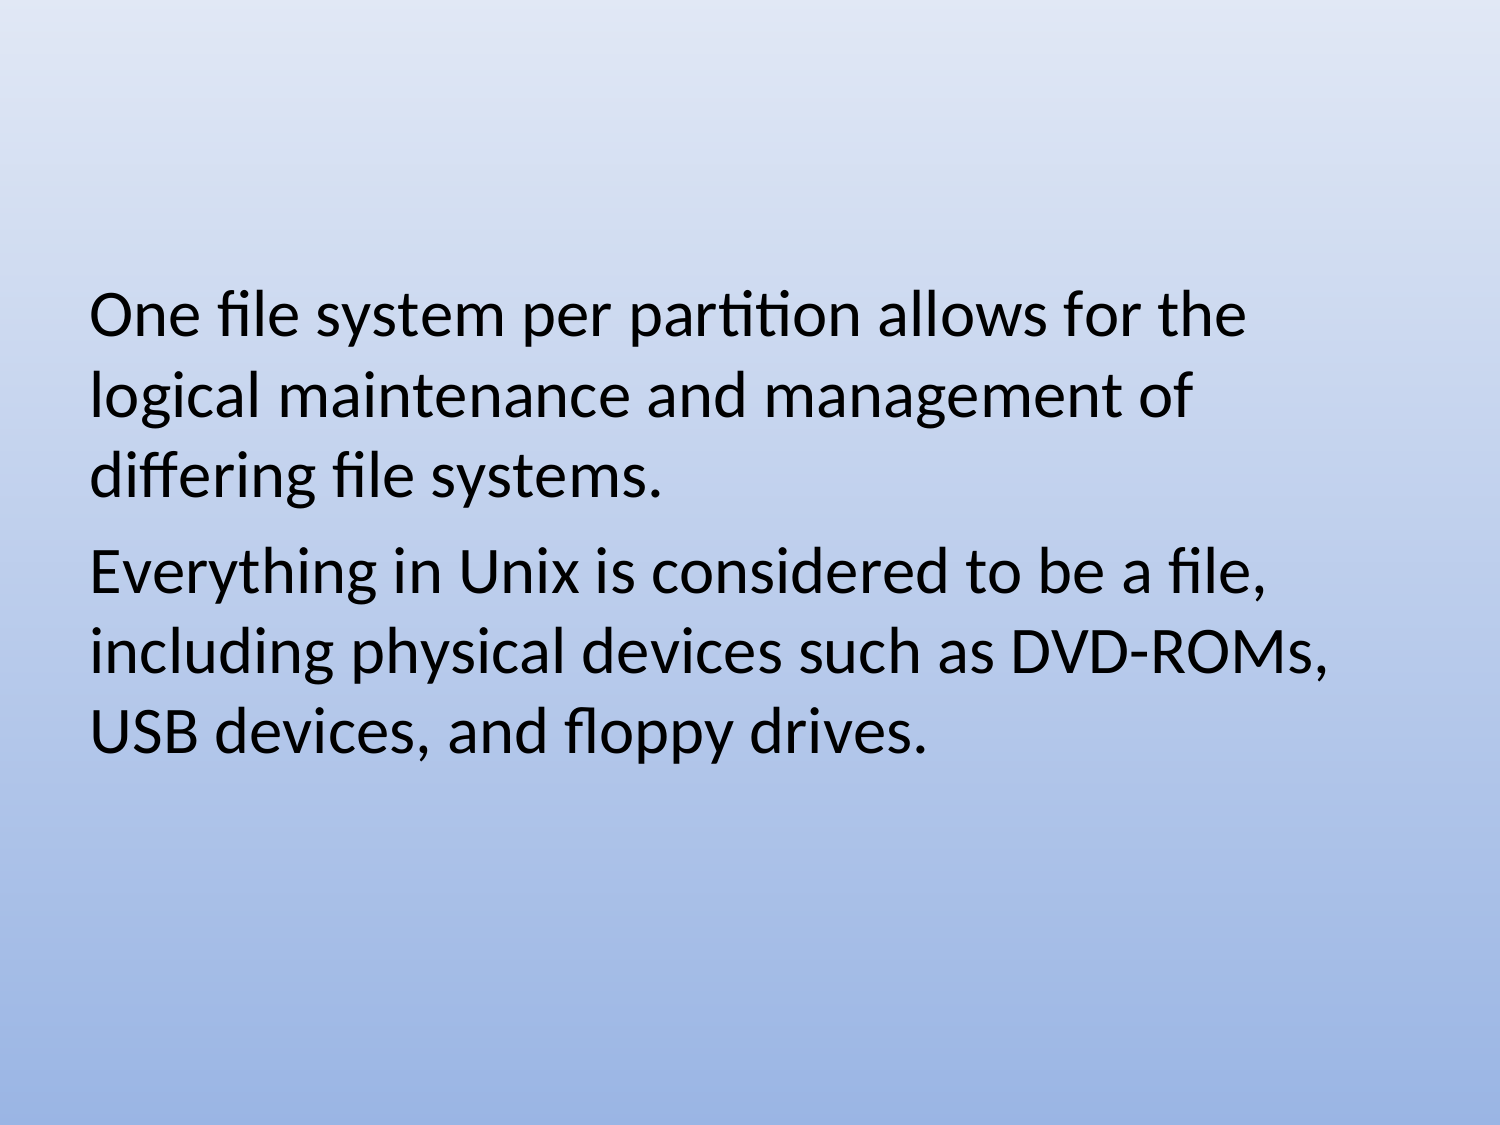

#
One file system per partition allows for the logical maintenance and management of differing file systems.
Everything in Unix is considered to be a file, including physical devices such as DVD-ROMs, USB devices, and floppy drives.